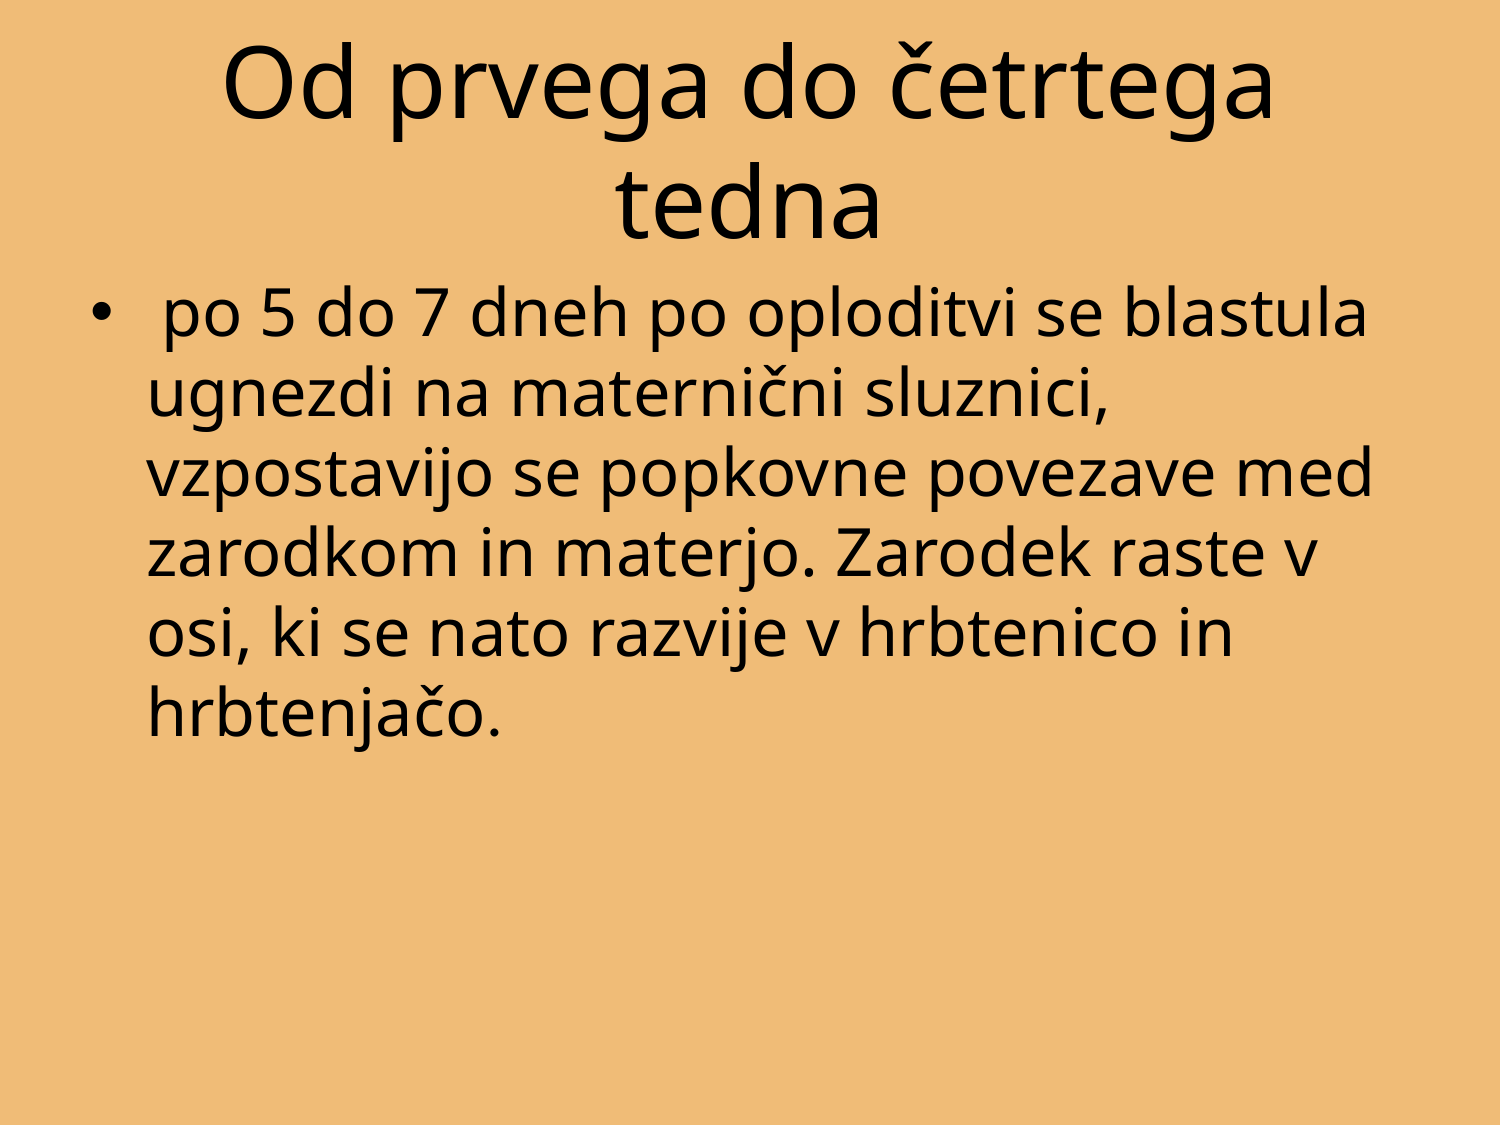

# Od prvega do četrtega tedna
 po 5 do 7 dneh po oploditvi se blastula ugnezdi na maternični sluznici, vzpostavijo se popkovne povezave med zarodkom in materjo. Zarodek raste v osi, ki se nato razvije v hrbtenico in hrbtenjačo.